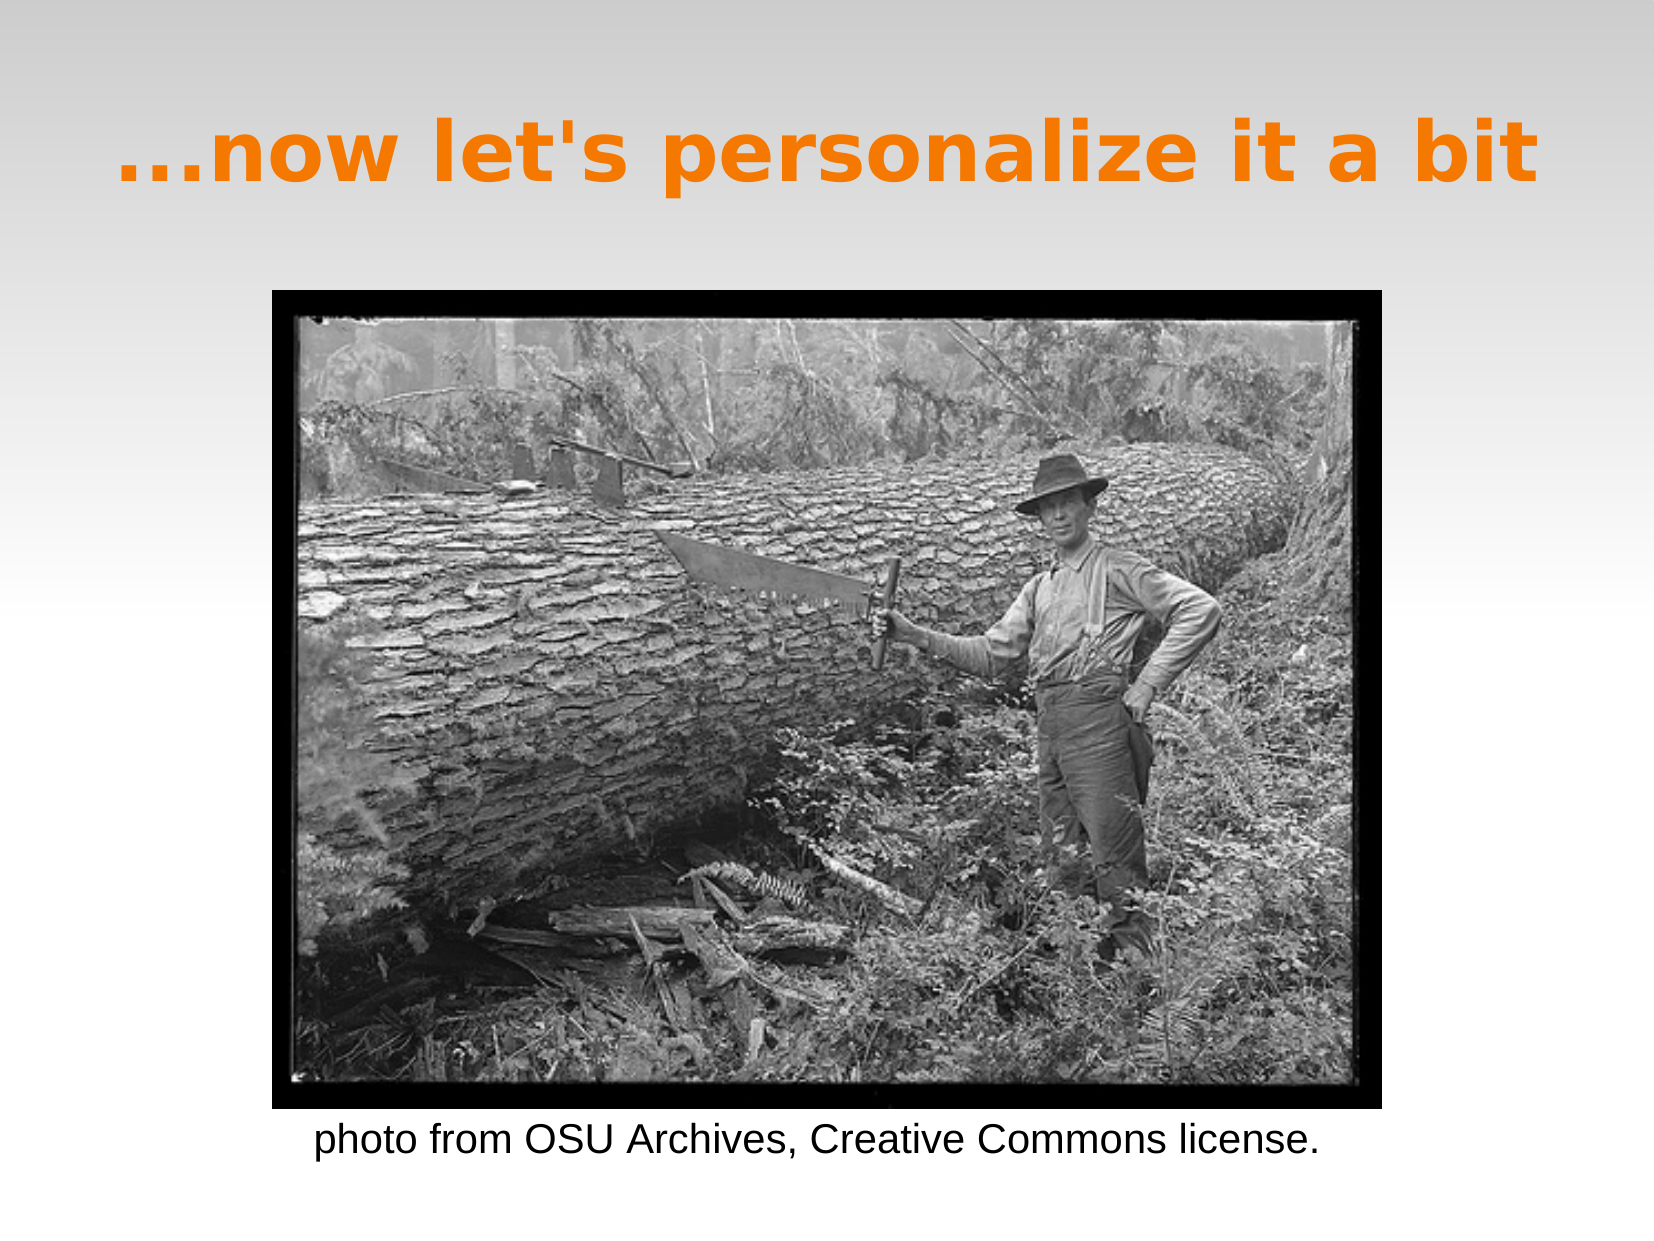

# ...now let's personalize it a bit
photo from OSU Archives, Creative Commons license.